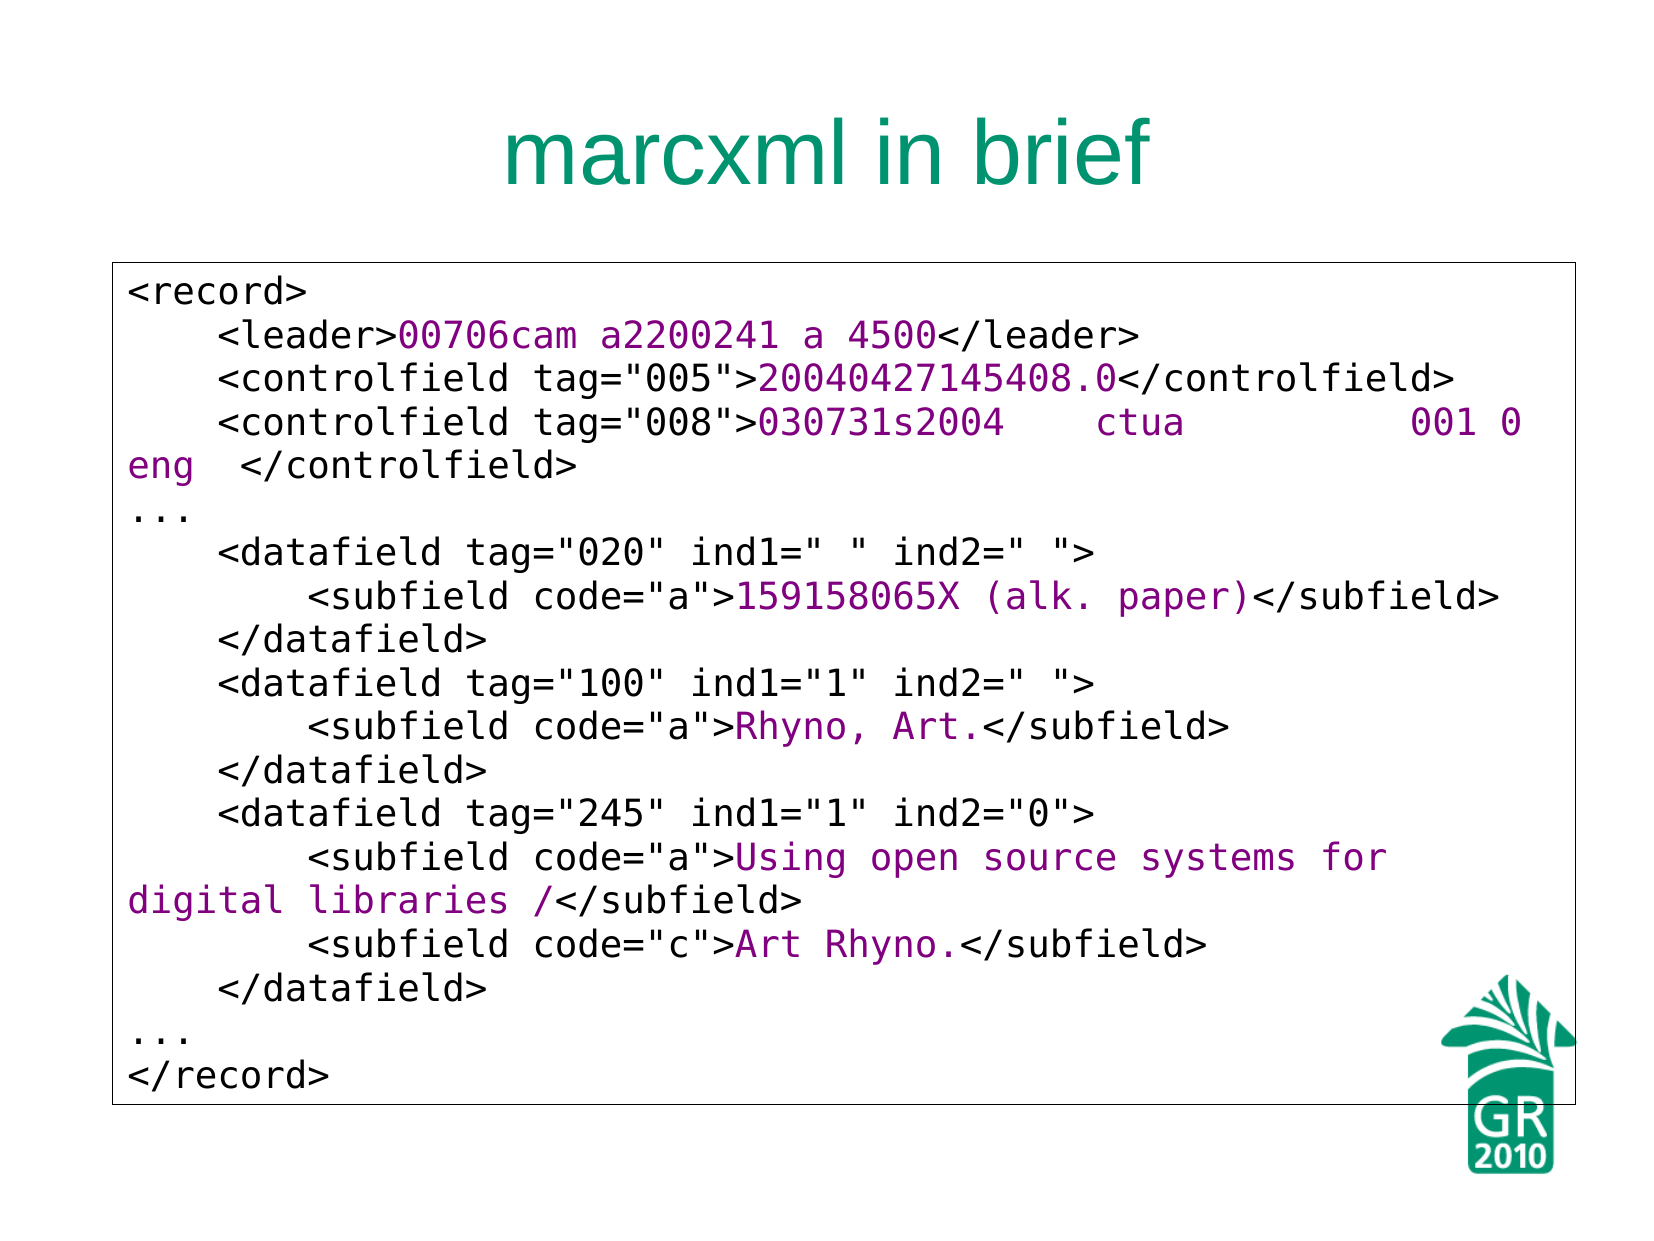

# marcxml in brief
<record>
 <leader>00706cam a2200241 a 4500</leader>
 <controlfield tag="005">20040427145408.0</controlfield>
 <controlfield tag="008">030731s2004 ctua 001 0 eng </controlfield>
...
 <datafield tag="020" ind1=" " ind2=" ">
 <subfield code="a">159158065X (alk. paper)</subfield>
 </datafield>
 <datafield tag="100" ind1="1" ind2=" ">
 <subfield code="a">Rhyno, Art.</subfield>
 </datafield>
 <datafield tag="245" ind1="1" ind2="0">
 <subfield code="a">Using open source systems for digital libraries /</subfield>
 <subfield code="c">Art Rhyno.</subfield>
 </datafield>
...
</record>